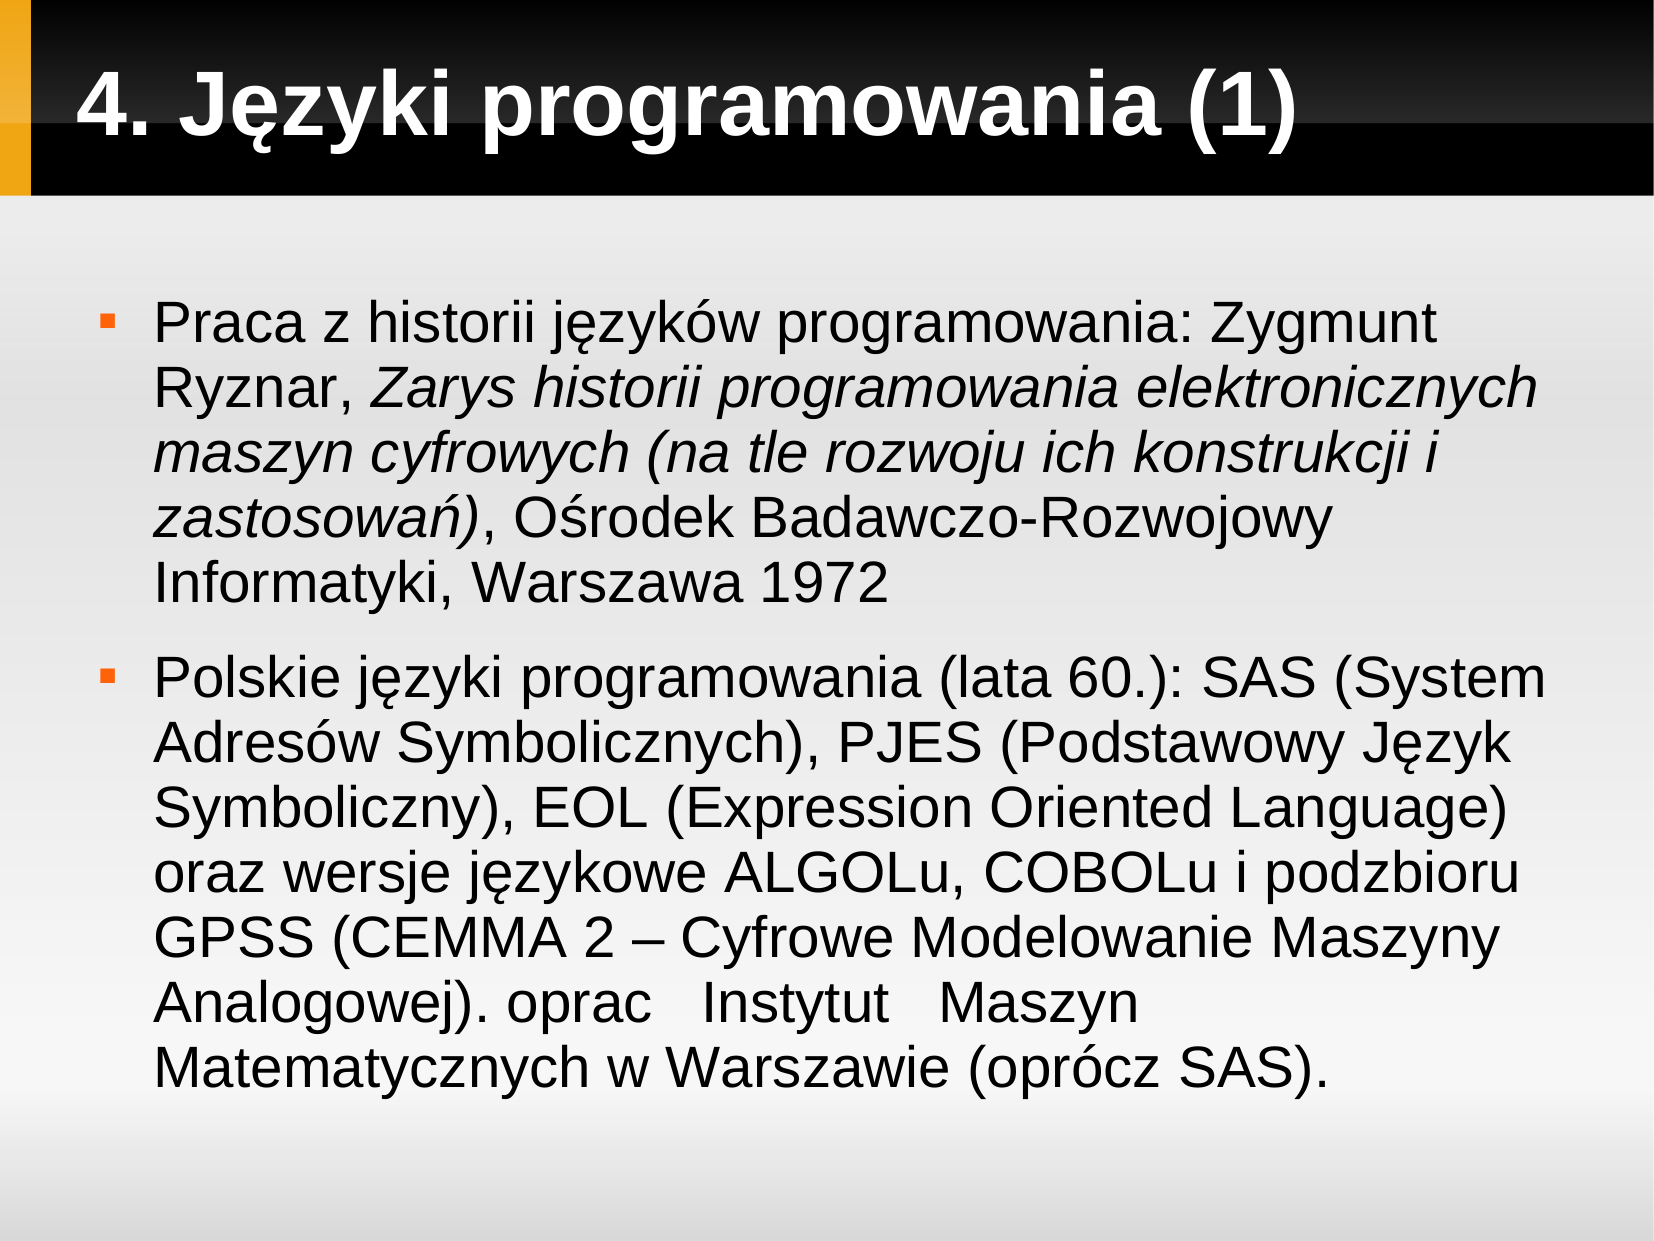

# 4. Języki programowania (1)
Praca z historii języków programowania: Zygmunt Ryznar, Zarys historii programowania elektronicznych maszyn cyfrowych (na tle rozwoju ich konstrukcji i zastosowań), Ośrodek Badawczo-Rozwojowy Informatyki, Warszawa 1972
Polskie języki programowania (lata 60.): SAS (System Adresów Symbolicznych), PJES (Podstawowy Język Symboliczny), EOL (Expression Oriented Language) oraz wersje językowe ALGOLu, COBOLu i podzbioru GPSS (CEMMA 2 – Cyfrowe Modelowanie Maszyny Analogowej). oprac Instytut Maszyn Matematycznych w Warszawie (oprócz SAS).